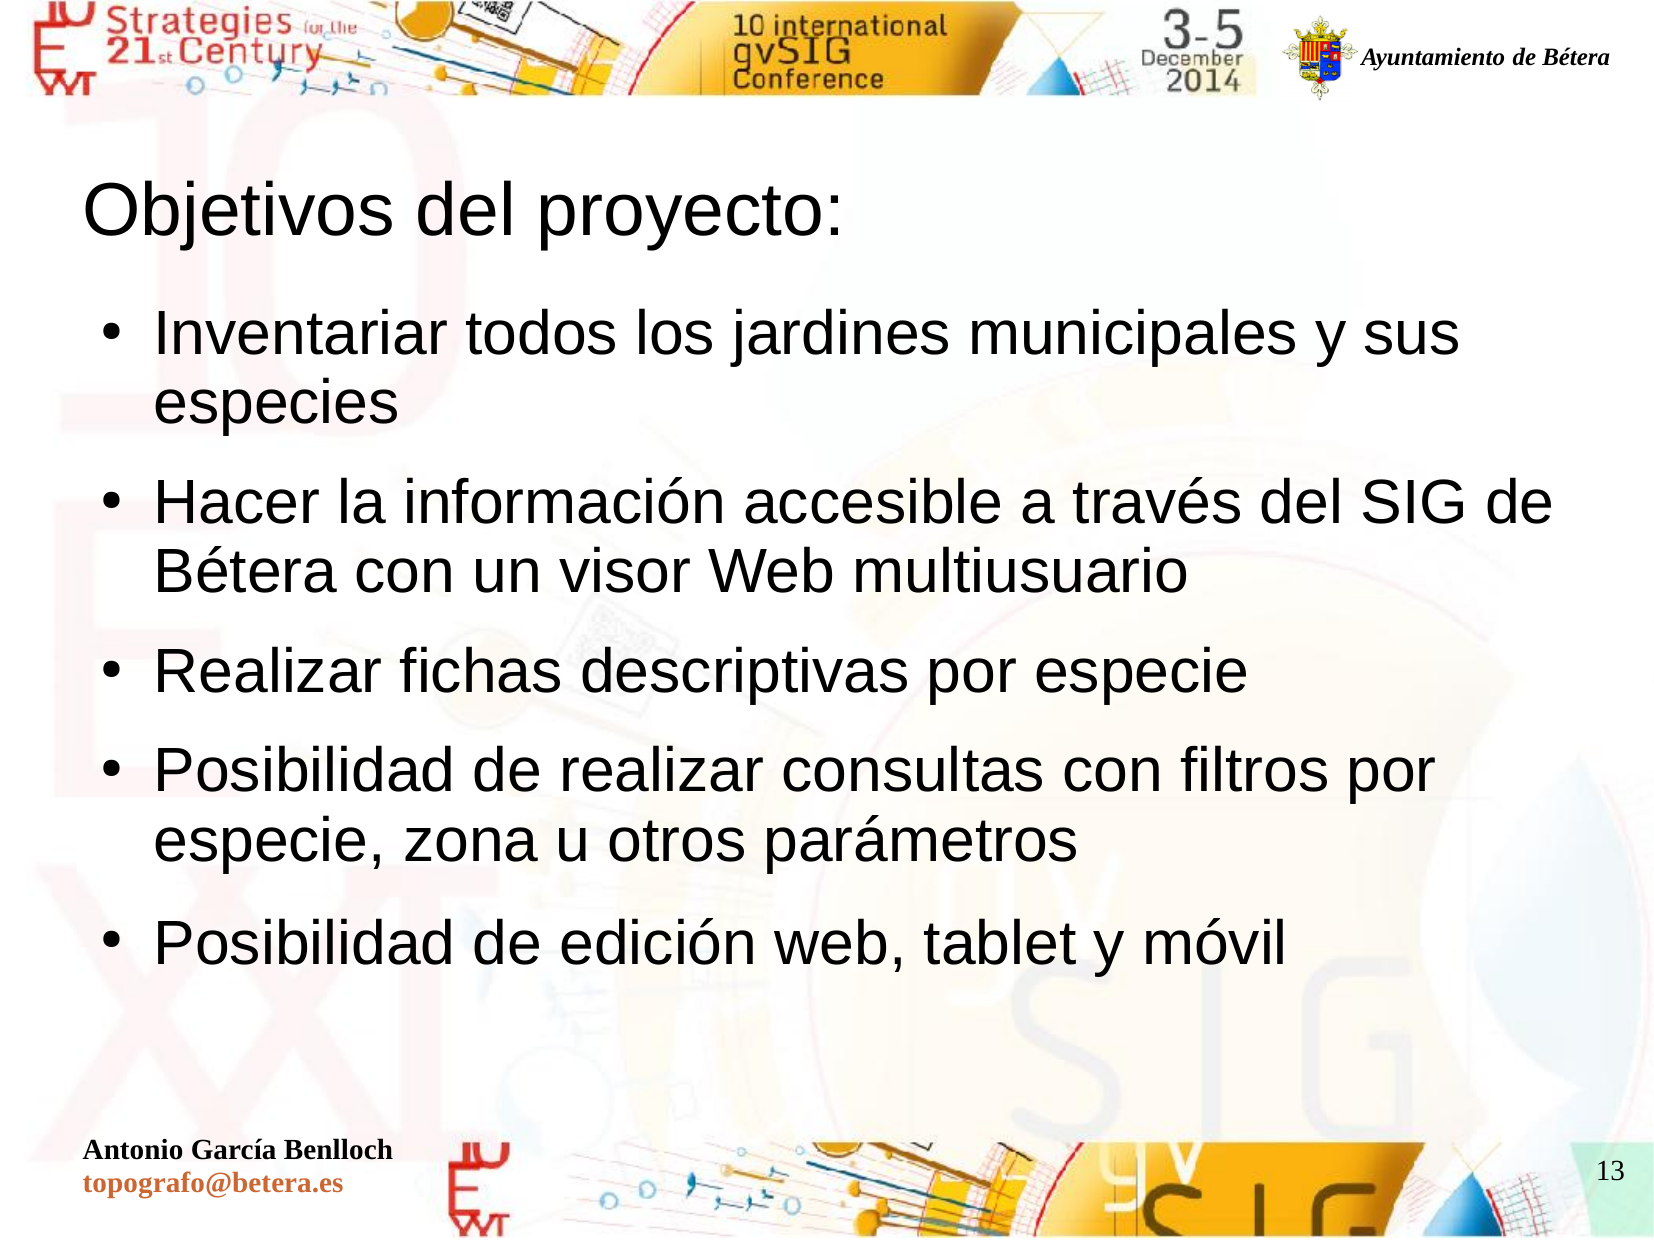

# Objetivos del proyecto:
Inventariar todos los jardines municipales y sus especies
Hacer la información accesible a través del SIG de Bétera con un visor Web multiusuario
Realizar fichas descriptivas por especie
Posibilidad de realizar consultas con filtros por especie, zona u otros parámetros
Posibilidad de edición web, tablet y móvil
13